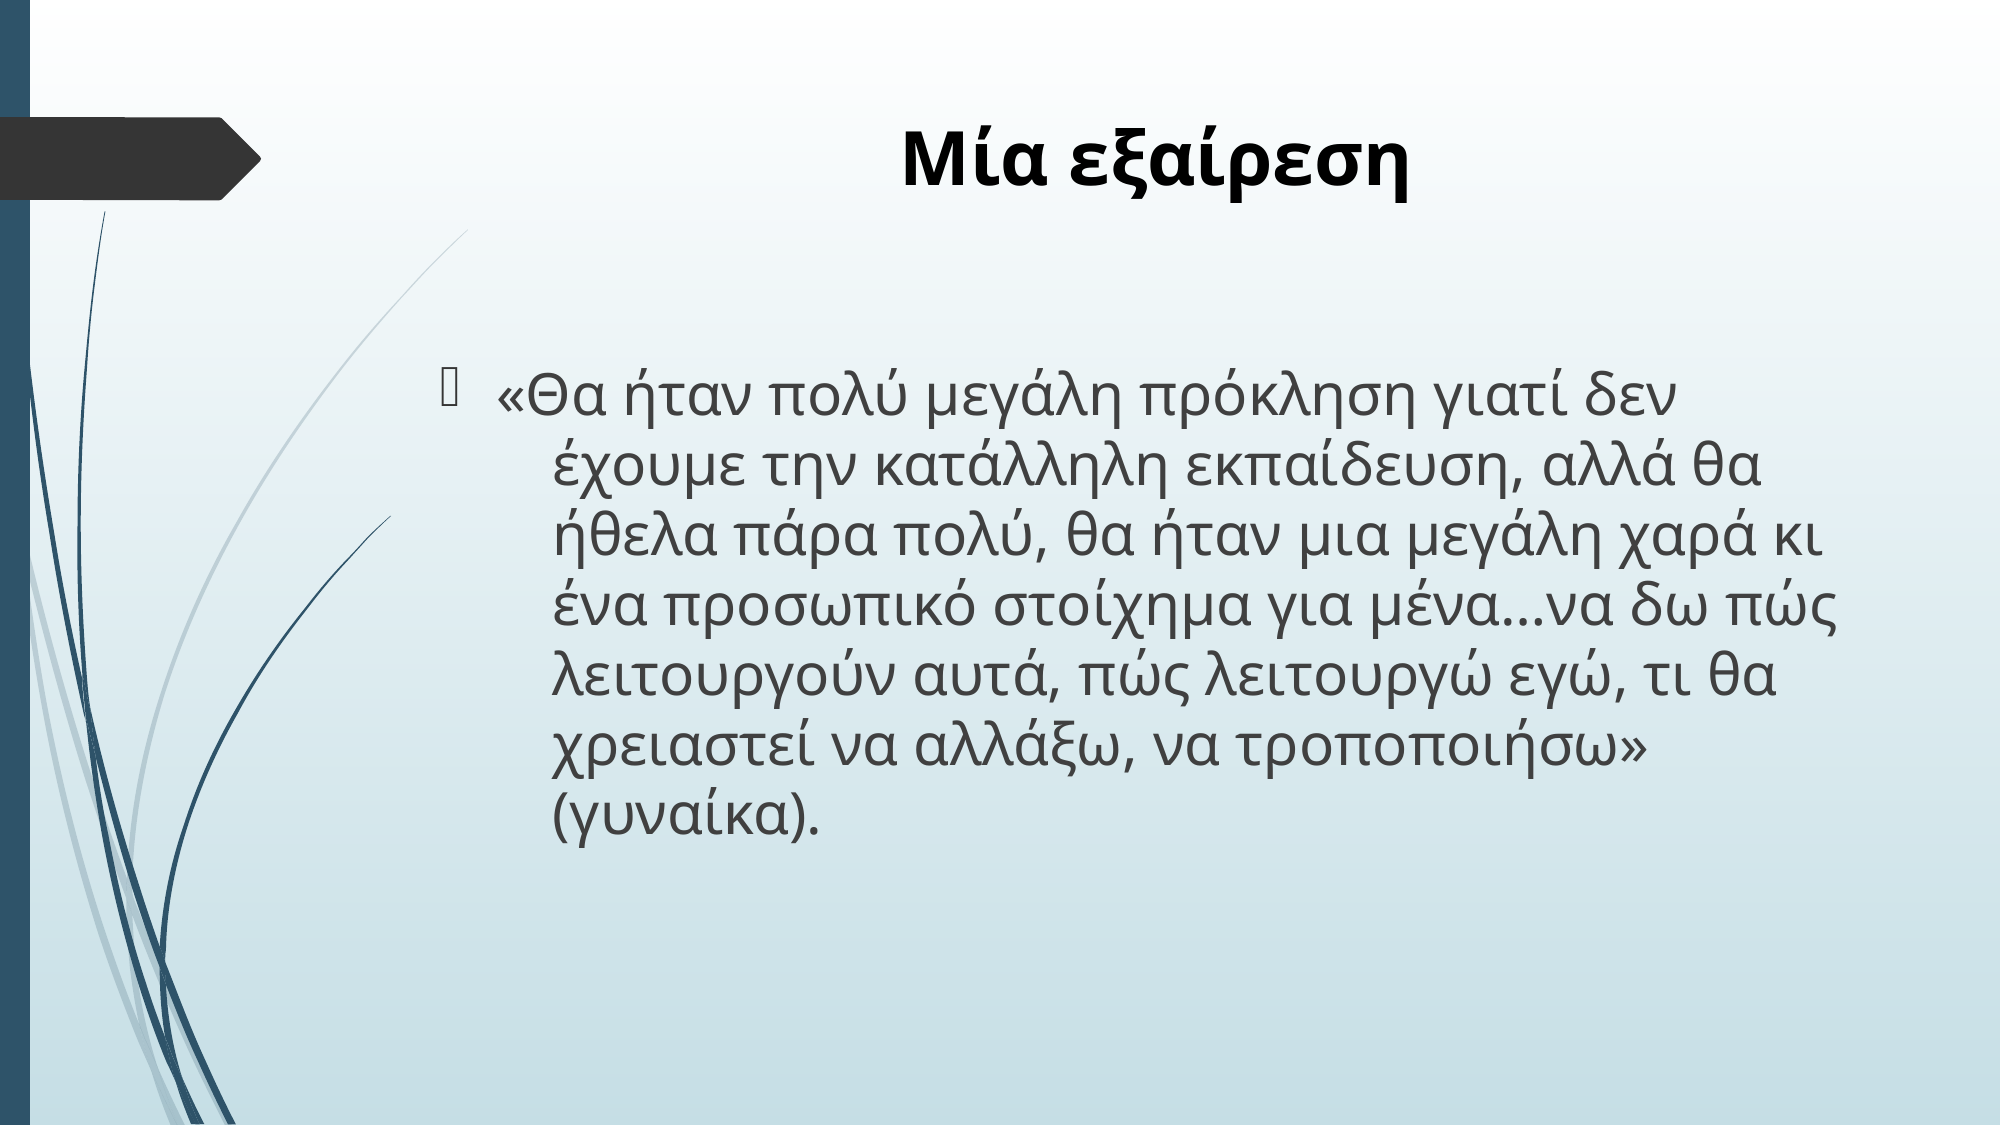

# Μία εξαίρεση
«Θα ήταν πολύ μεγάλη πρόκληση γιατί δεν έχουμε την κατάλληλη εκπαίδευση, αλλά θα ήθελα πάρα πολύ, θα ήταν μια μεγάλη χαρά κι ένα προσωπικό στοίχημα για μένα…να δω πώς λειτουργούν αυτά, πώς λειτουργώ εγώ, τι θα χρειαστεί να αλλάξω, να τροποποιήσω» (γυναίκα).